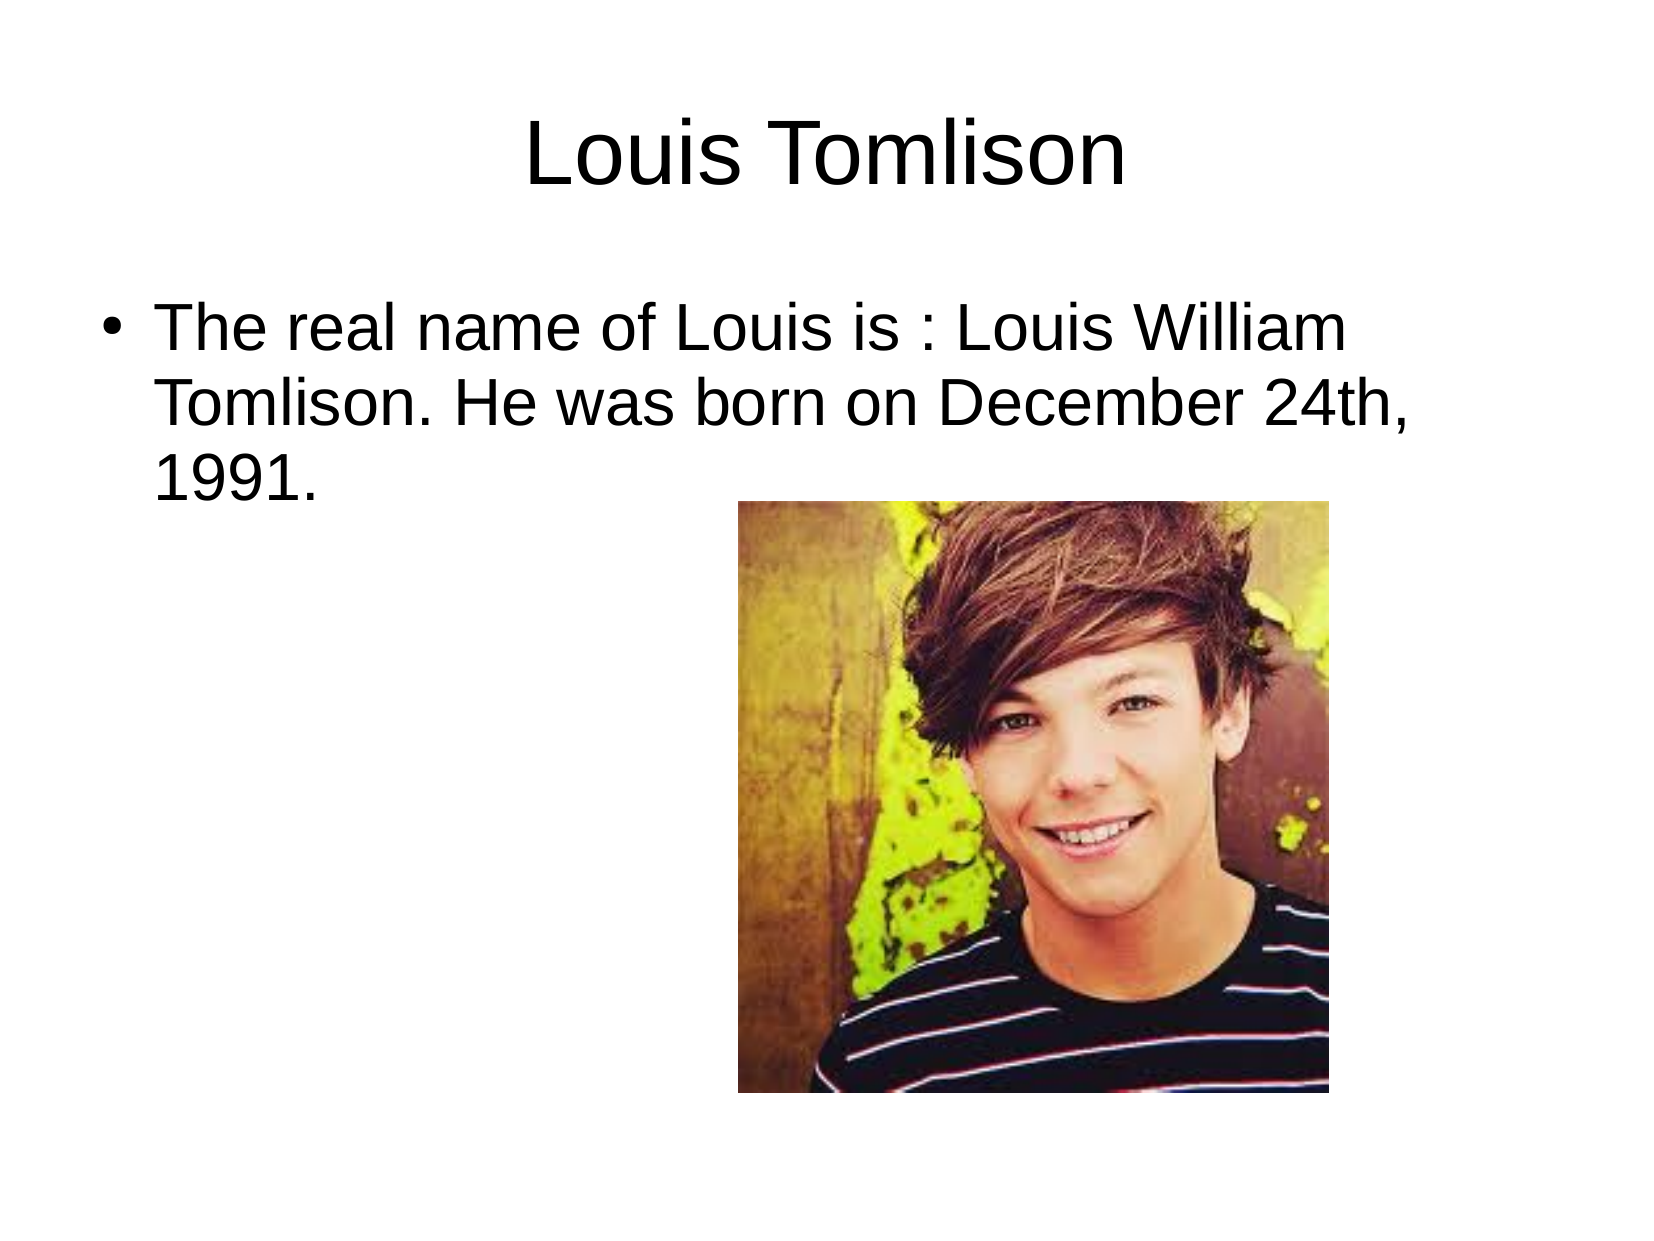

# Louis Tomlison
The real name of Louis is : Louis William Tomlison. He was born on December 24th, 1991.